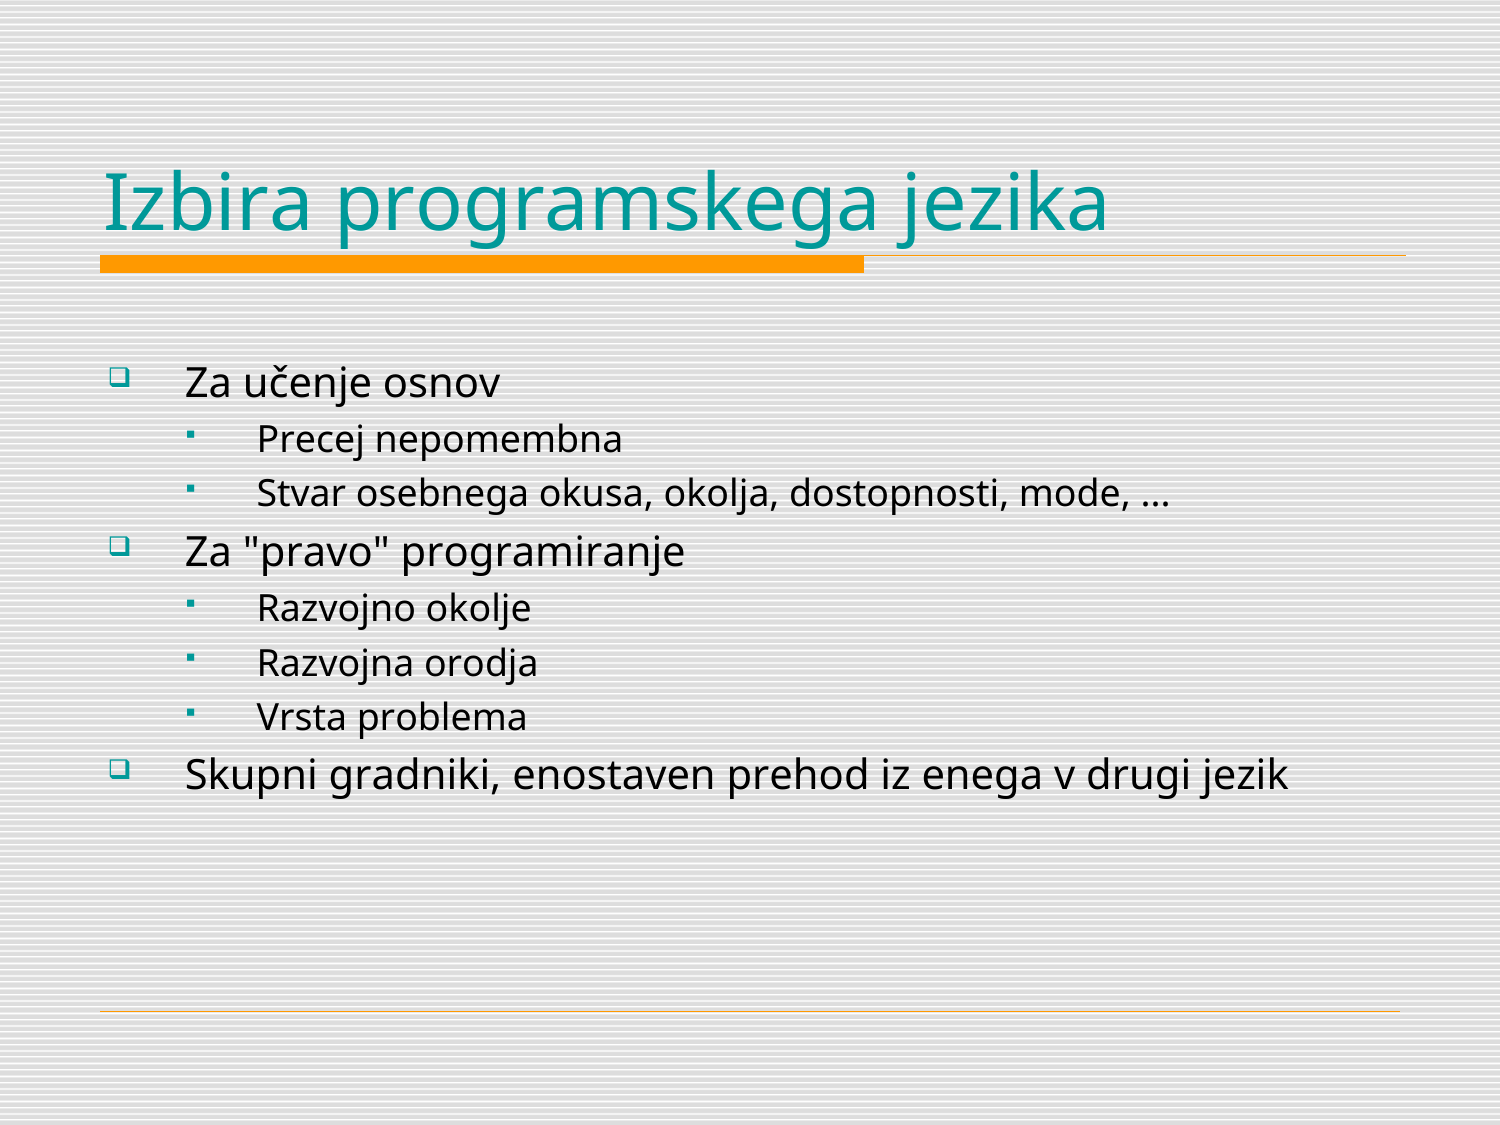

# Izbira programskega jezika
Za učenje osnov
Precej nepomembna
Stvar osebnega okusa, okolja, dostopnosti, mode, ...
Za "pravo" programiranje
Razvojno okolje
Razvojna orodja
Vrsta problema
Skupni gradniki, enostaven prehod iz enega v drugi jezik